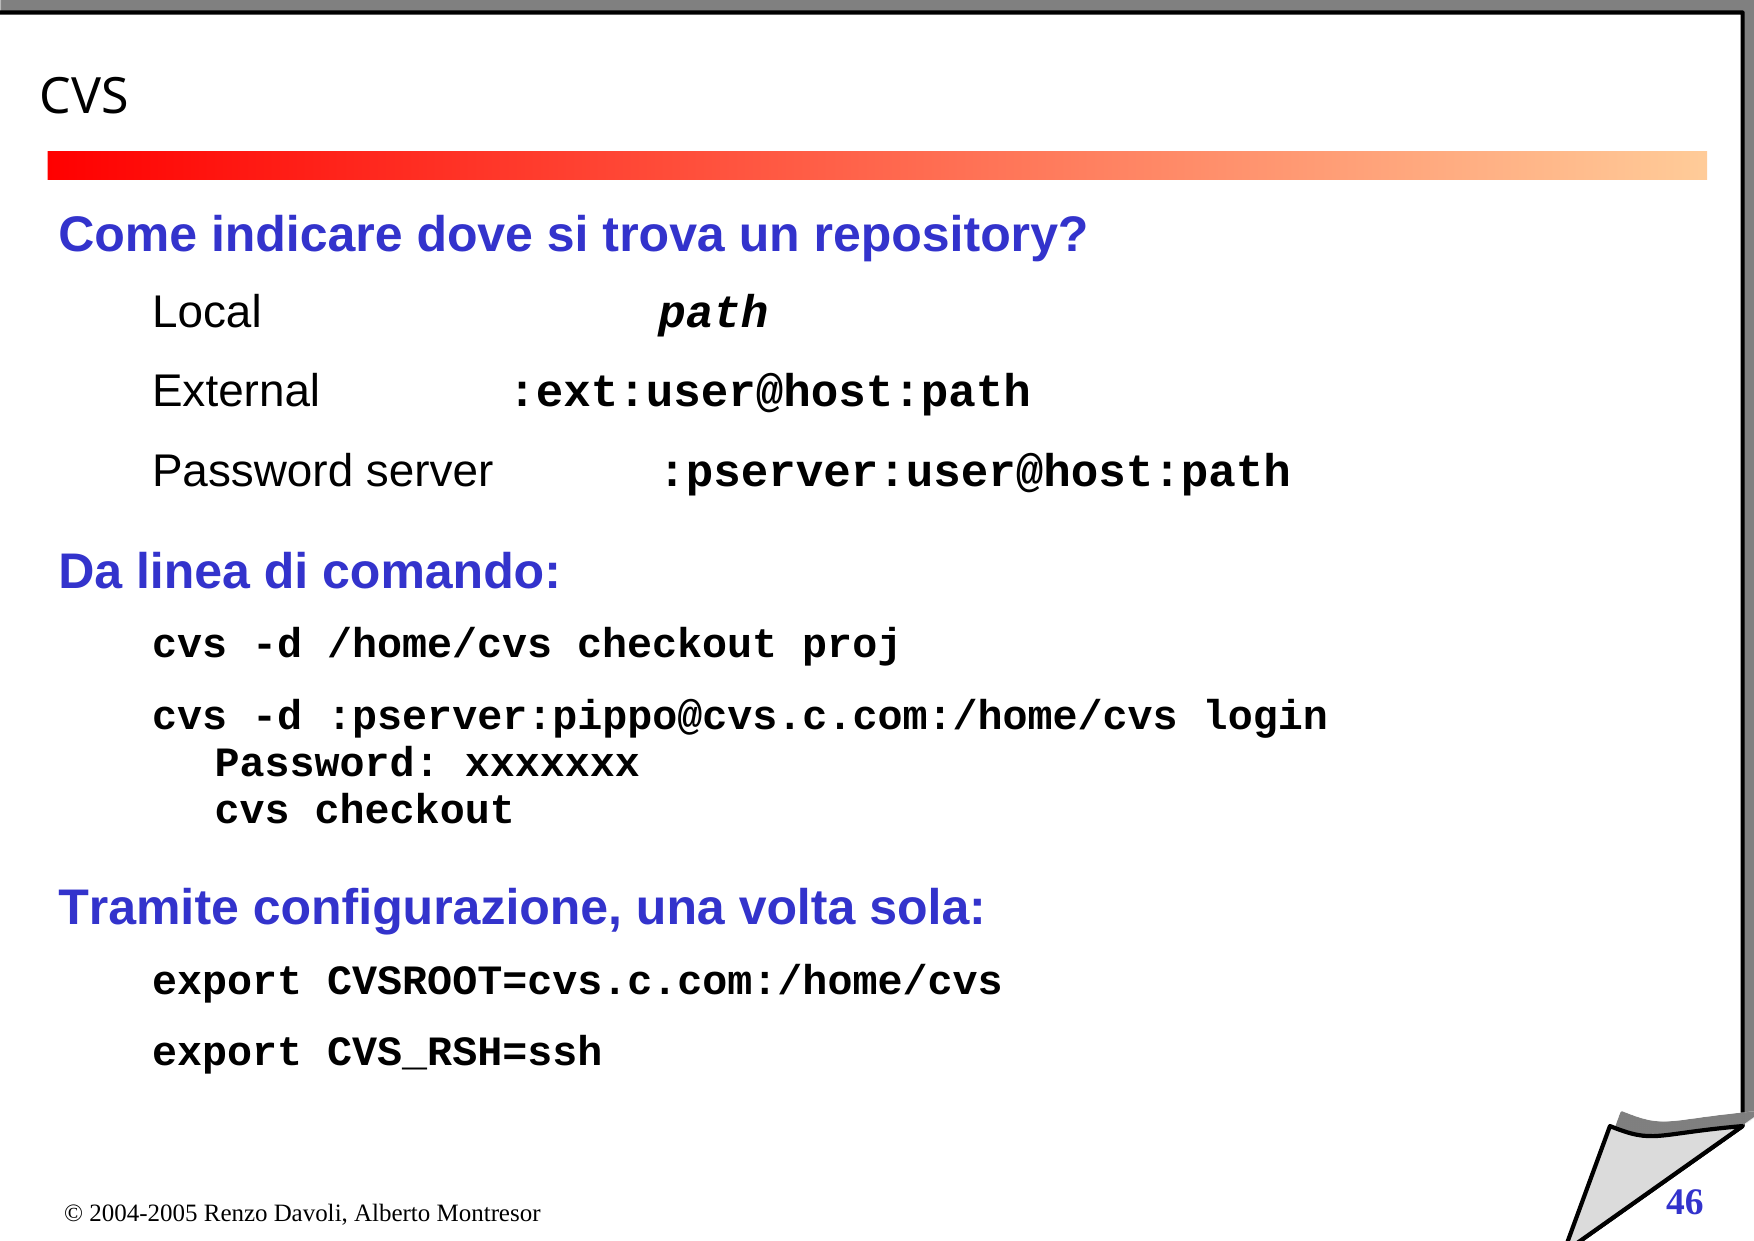

# CVS
Come indicare dove si trova un repository?
Local 			path
External 		:ext:user@host:path
Password server 	:pserver:user@host:path
Da linea di comando:
cvs -d /home/cvs checkout proj
cvs -d :pserver:pippo@cvs.c.com:/home/cvs login
Password: xxxxxxx
cvs checkout
Tramite configurazione, una volta sola:
export CVSROOT=cvs.c.com:/home/cvs
export CVS_RSH=ssh